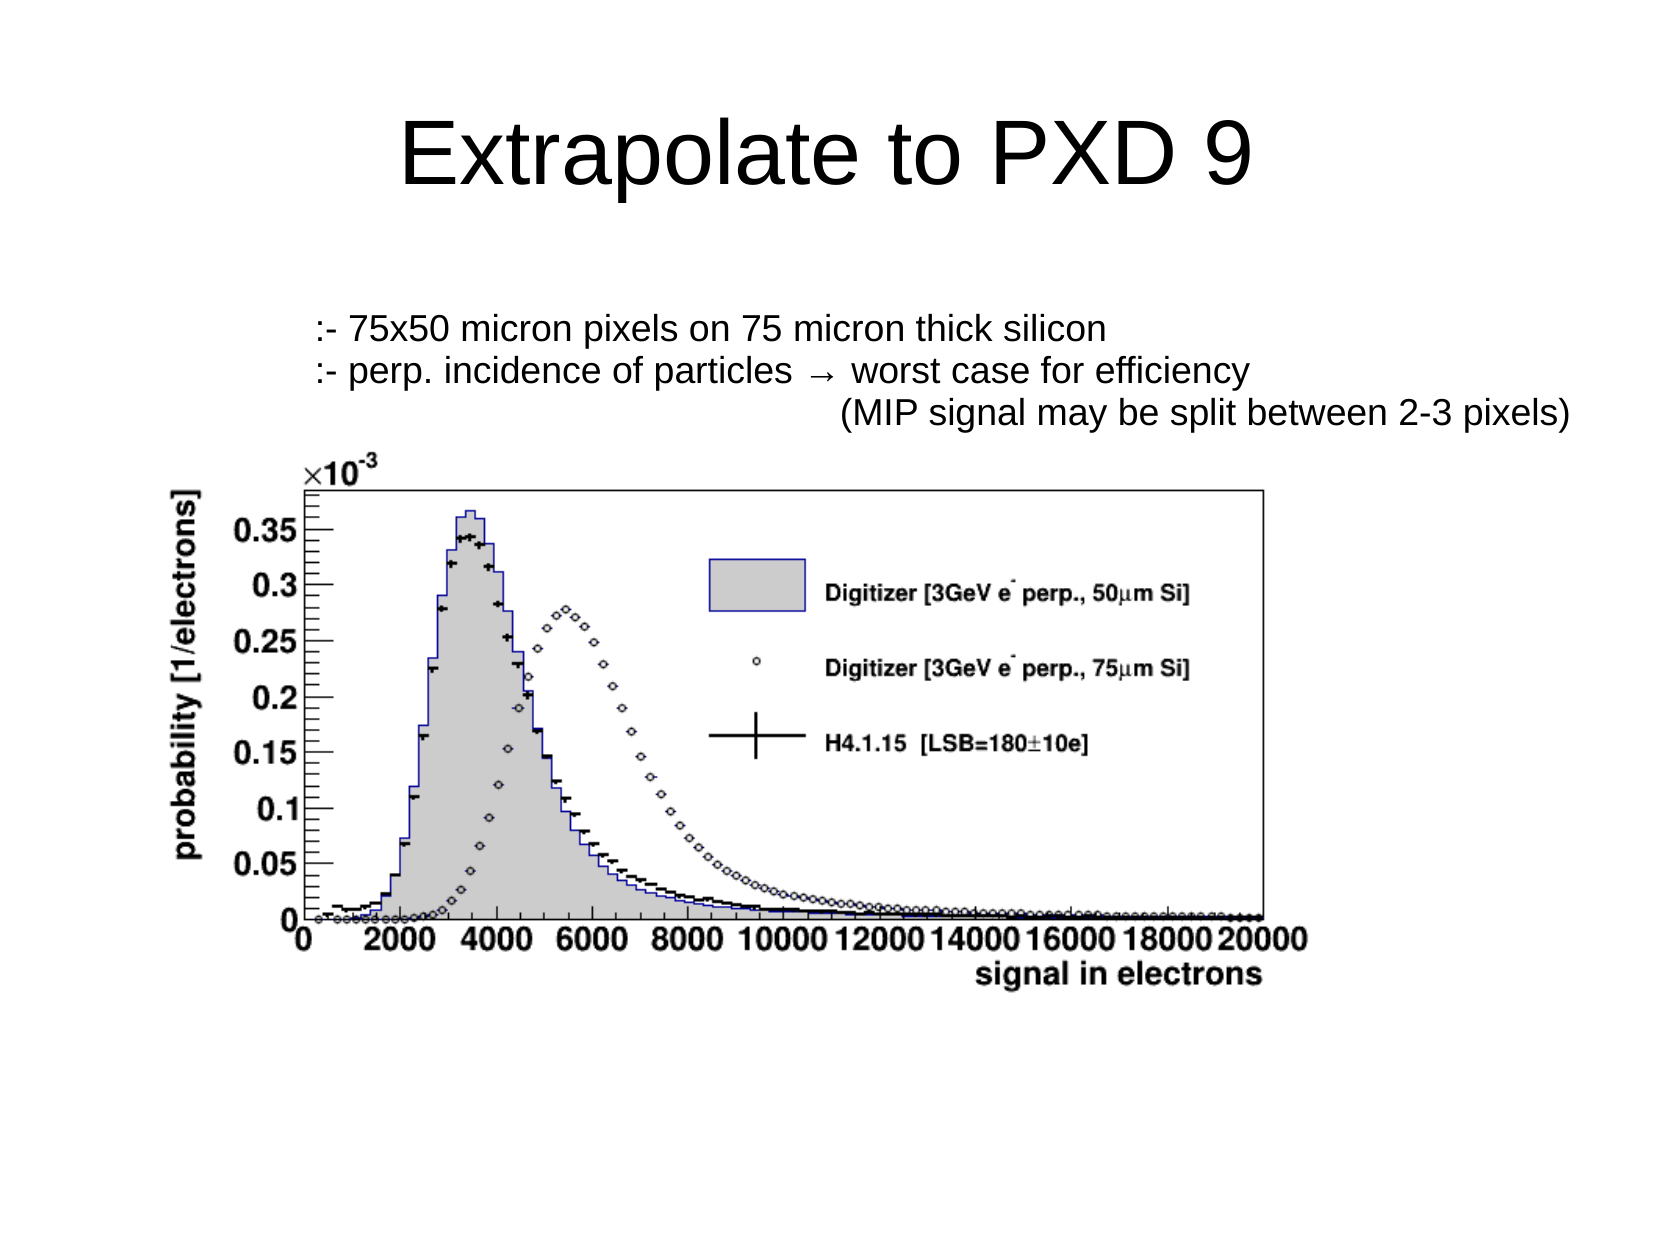

# Extrapolate to PXD 9
:- 75x50 micron pixels on 75 micron thick silicon
:- perp. incidence of particles → worst case for efficiency
							(MIP signal may be split between 2-3 pixels)